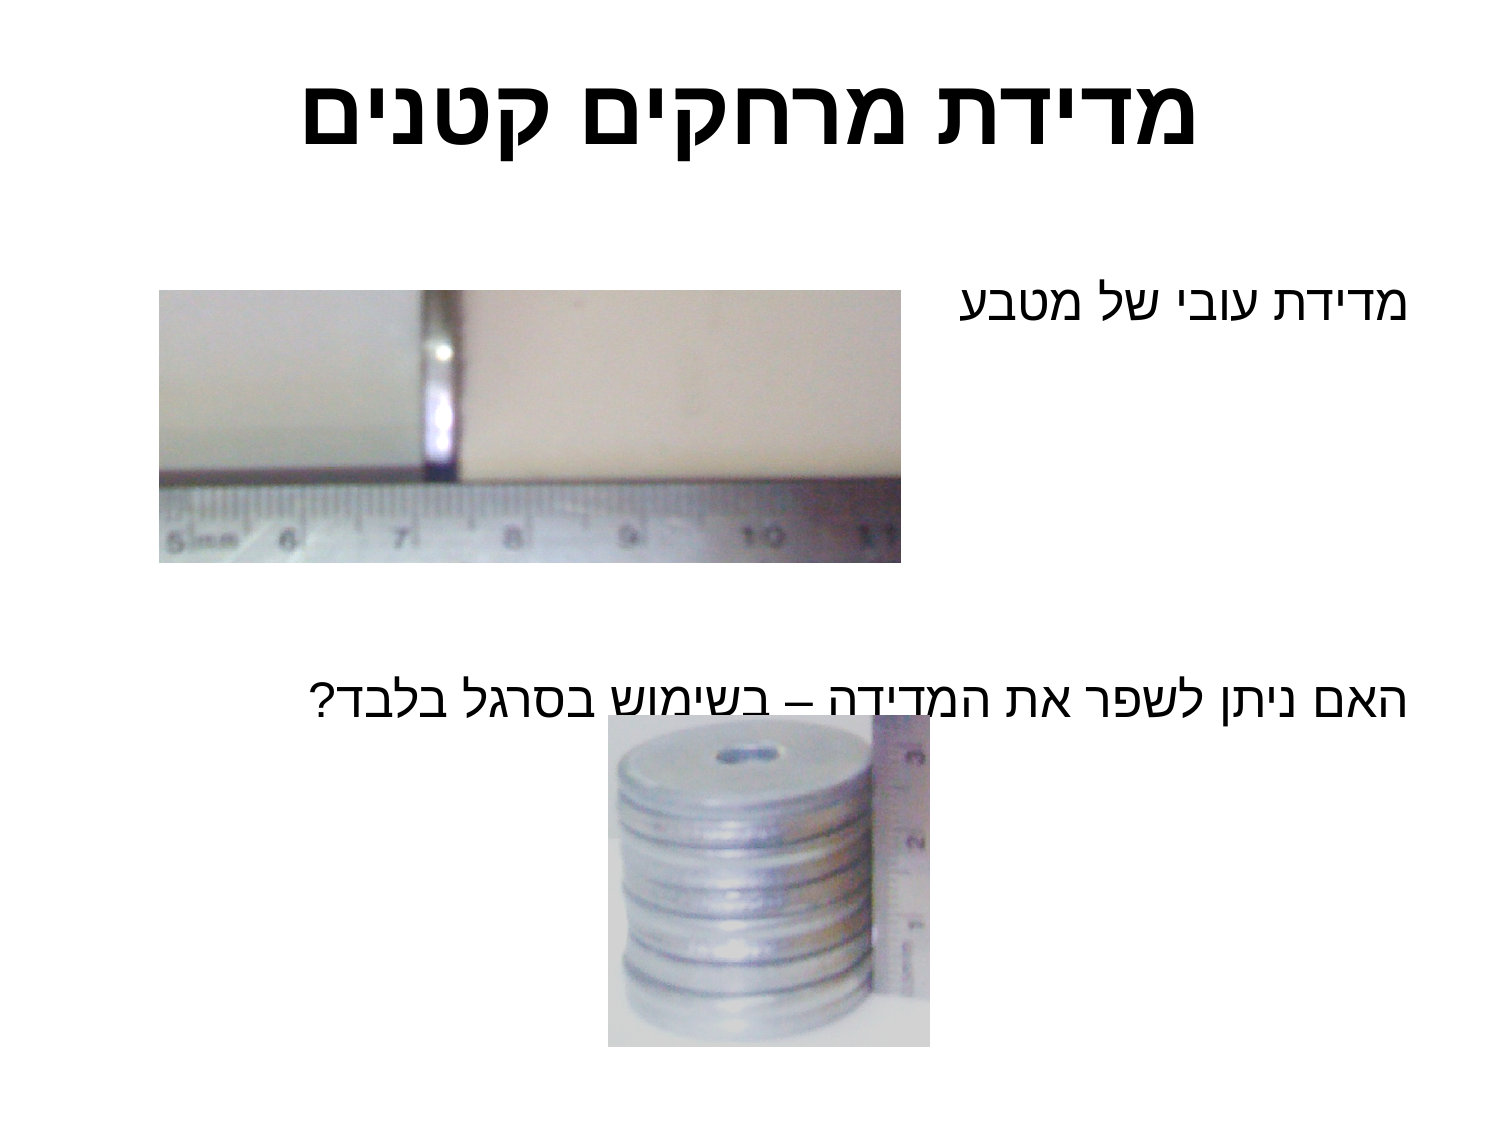

# מדידת מרחקים קטנים
מדידת עובי של מטבע
האם ניתן לשפר את המדידה – בשימוש בסרגל בלבד?